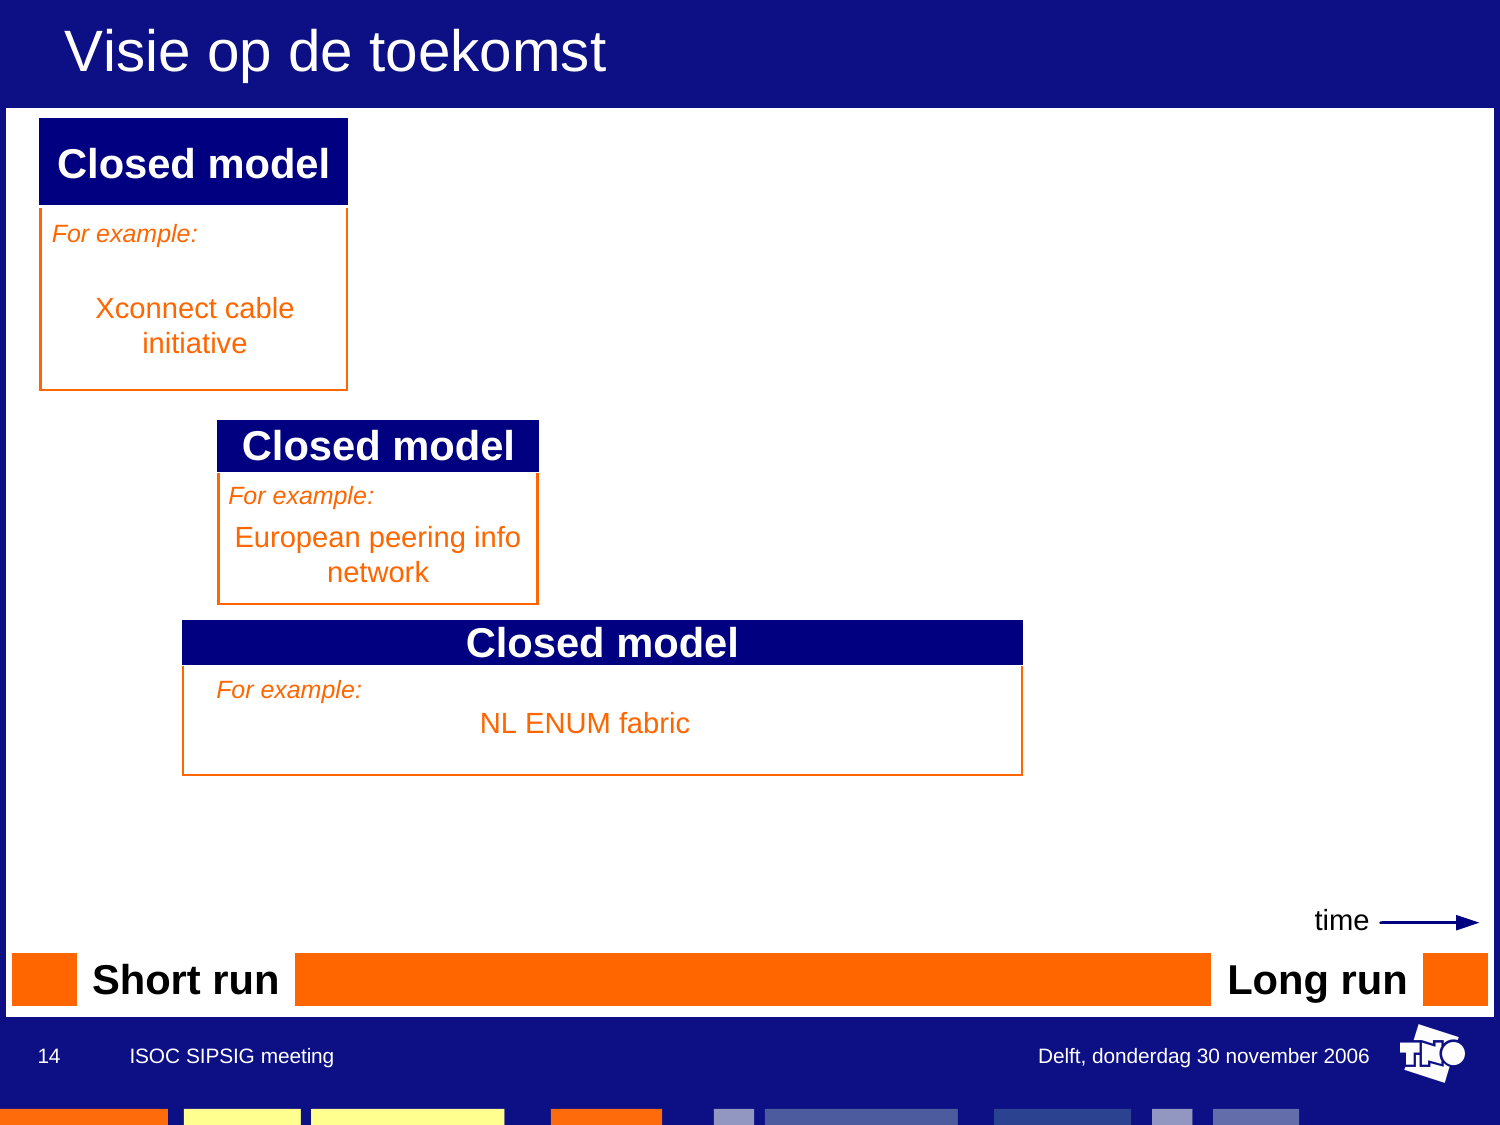

# Visie op de toekomst
14
ISOC SIPSIG meeting
Delft, donderdag 30 november 2006